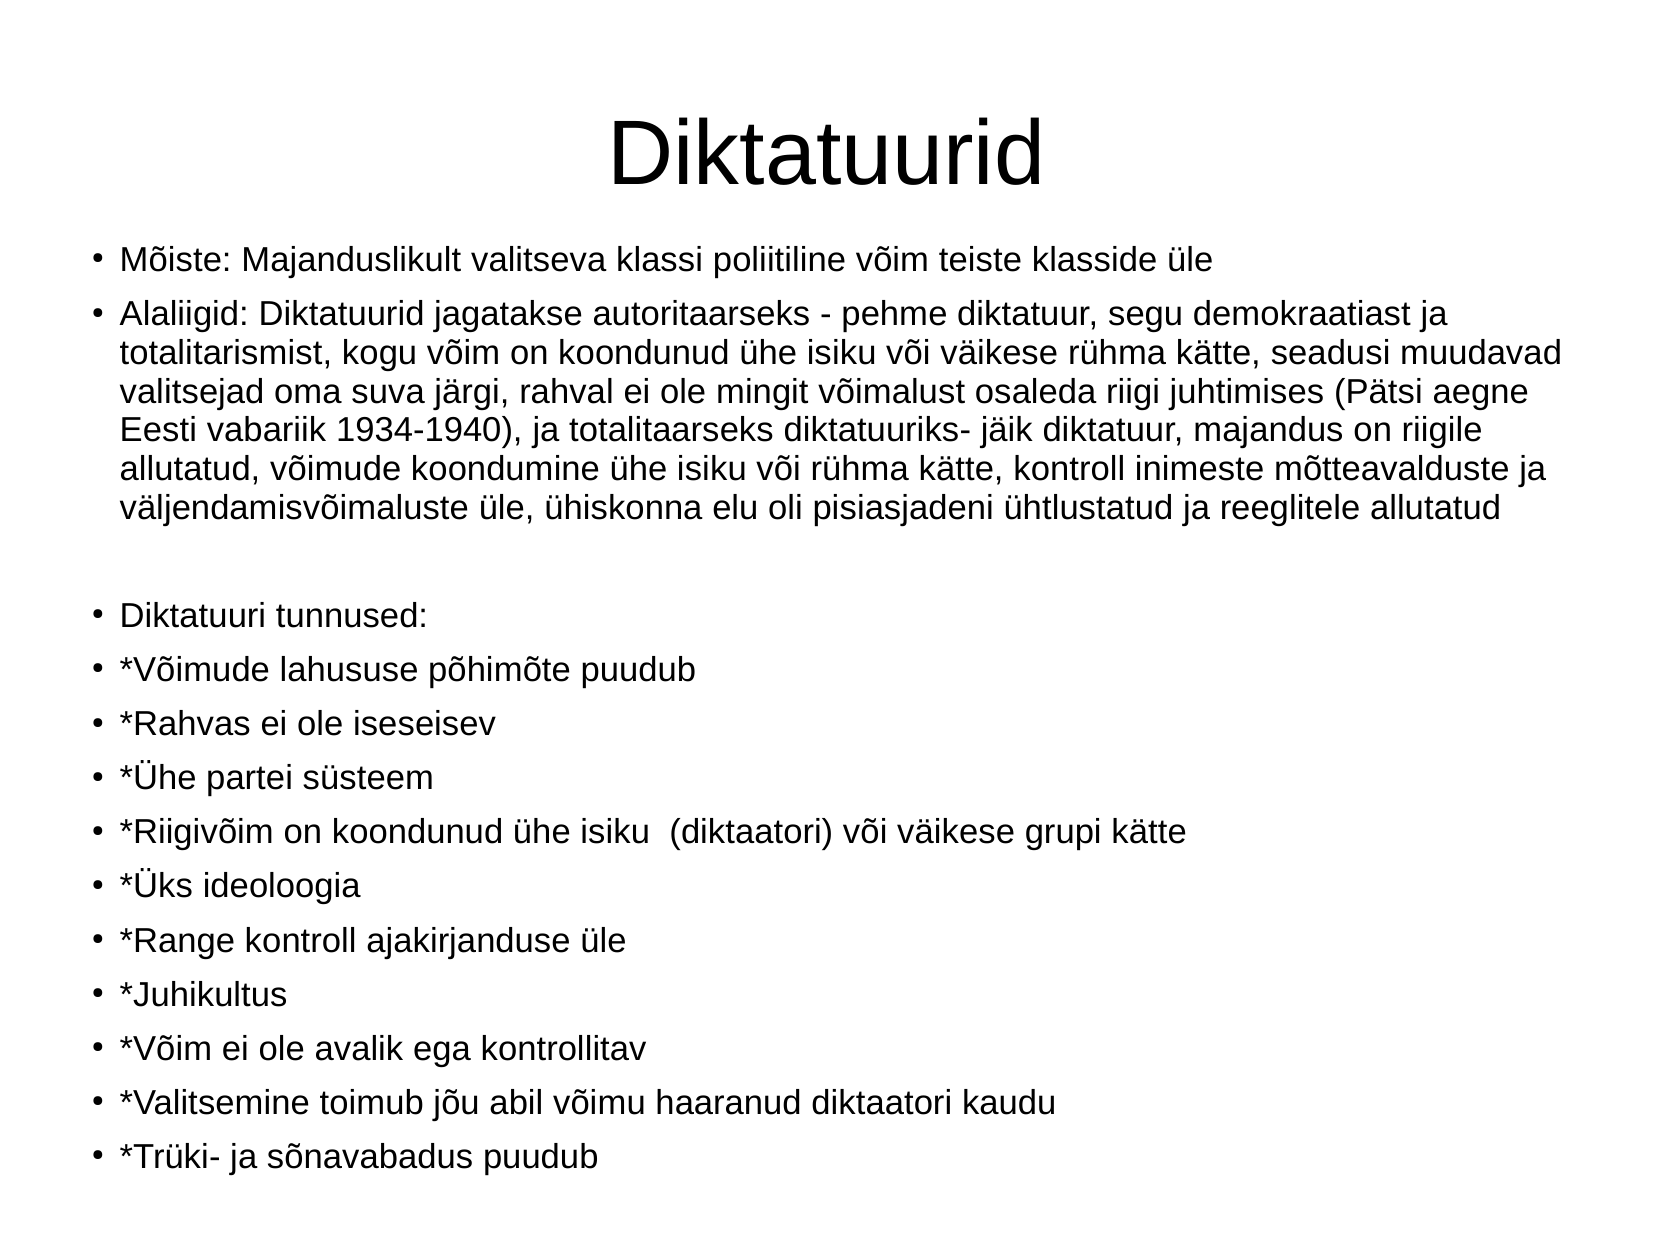

# Diktatuurid
Mõiste: Majanduslikult valitseva klassi poliitiline võim teiste klasside üle
Alaliigid: Diktatuurid jagatakse autoritaarseks - pehme diktatuur, segu demokraatiast ja totalitarismist, kogu võim on koondunud ühe isiku või väikese rühma kätte, seadusi muudavad valitsejad oma suva järgi, rahval ei ole mingit võimalust osaleda riigi juhtimises (Pätsi aegne Eesti vabariik 1934-1940), ja totalitaarseks diktatuuriks- jäik diktatuur, majandus on riigile allutatud, võimude koondumine ühe isiku või rühma kätte, kontroll inimeste mõtteavalduste ja väljendamisvõimaluste üle, ühiskonna elu oli pisiasjadeni ühtlustatud ja reeglitele allutatud
Diktatuuri tunnused:
*Võimude lahususe põhimõte puudub
*Rahvas ei ole iseseisev
*Ühe partei süsteem
*Riigivõim on koondunud ühe isiku (diktaatori) või väikese grupi kätte
*Üks ideoloogia
*Range kontroll ajakirjanduse üle
*Juhikultus
*Võim ei ole avalik ega kontrollitav
*Valitsemine toimub jõu abil võimu haaranud diktaatori kaudu
*Trüki- ja sõnavabadus puudub